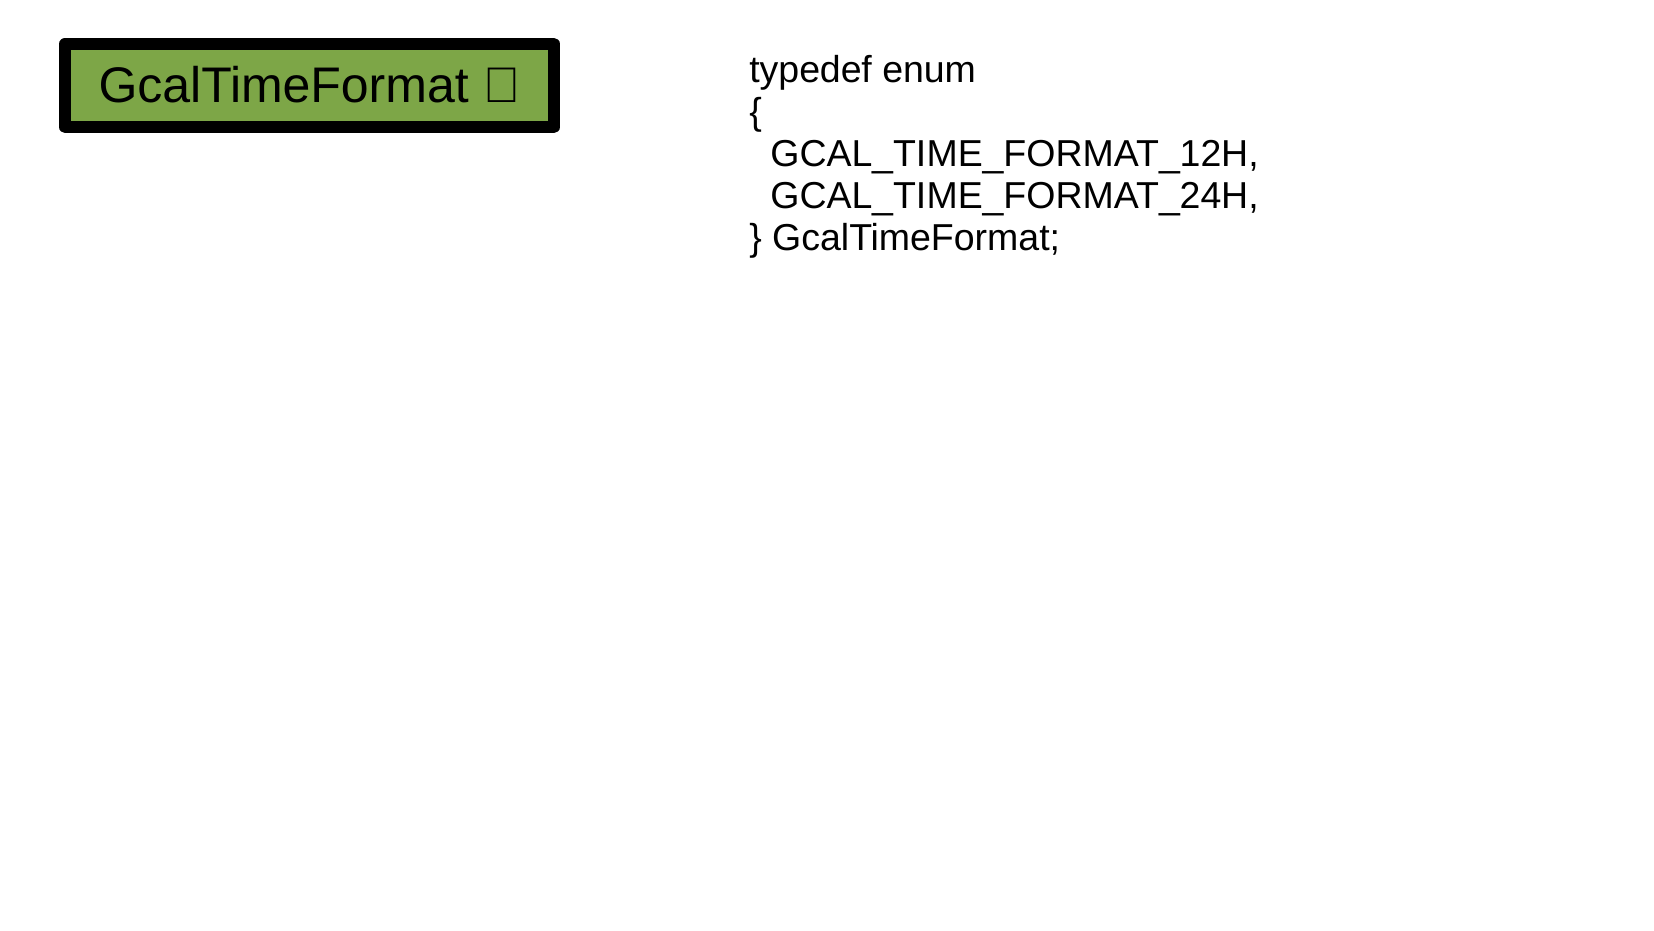

typedef enum
{
 GCAL_TIME_FORMAT_12H,
 GCAL_TIME_FORMAT_24H,
} GcalTimeFormat;
GcalTimeFormat 🍌